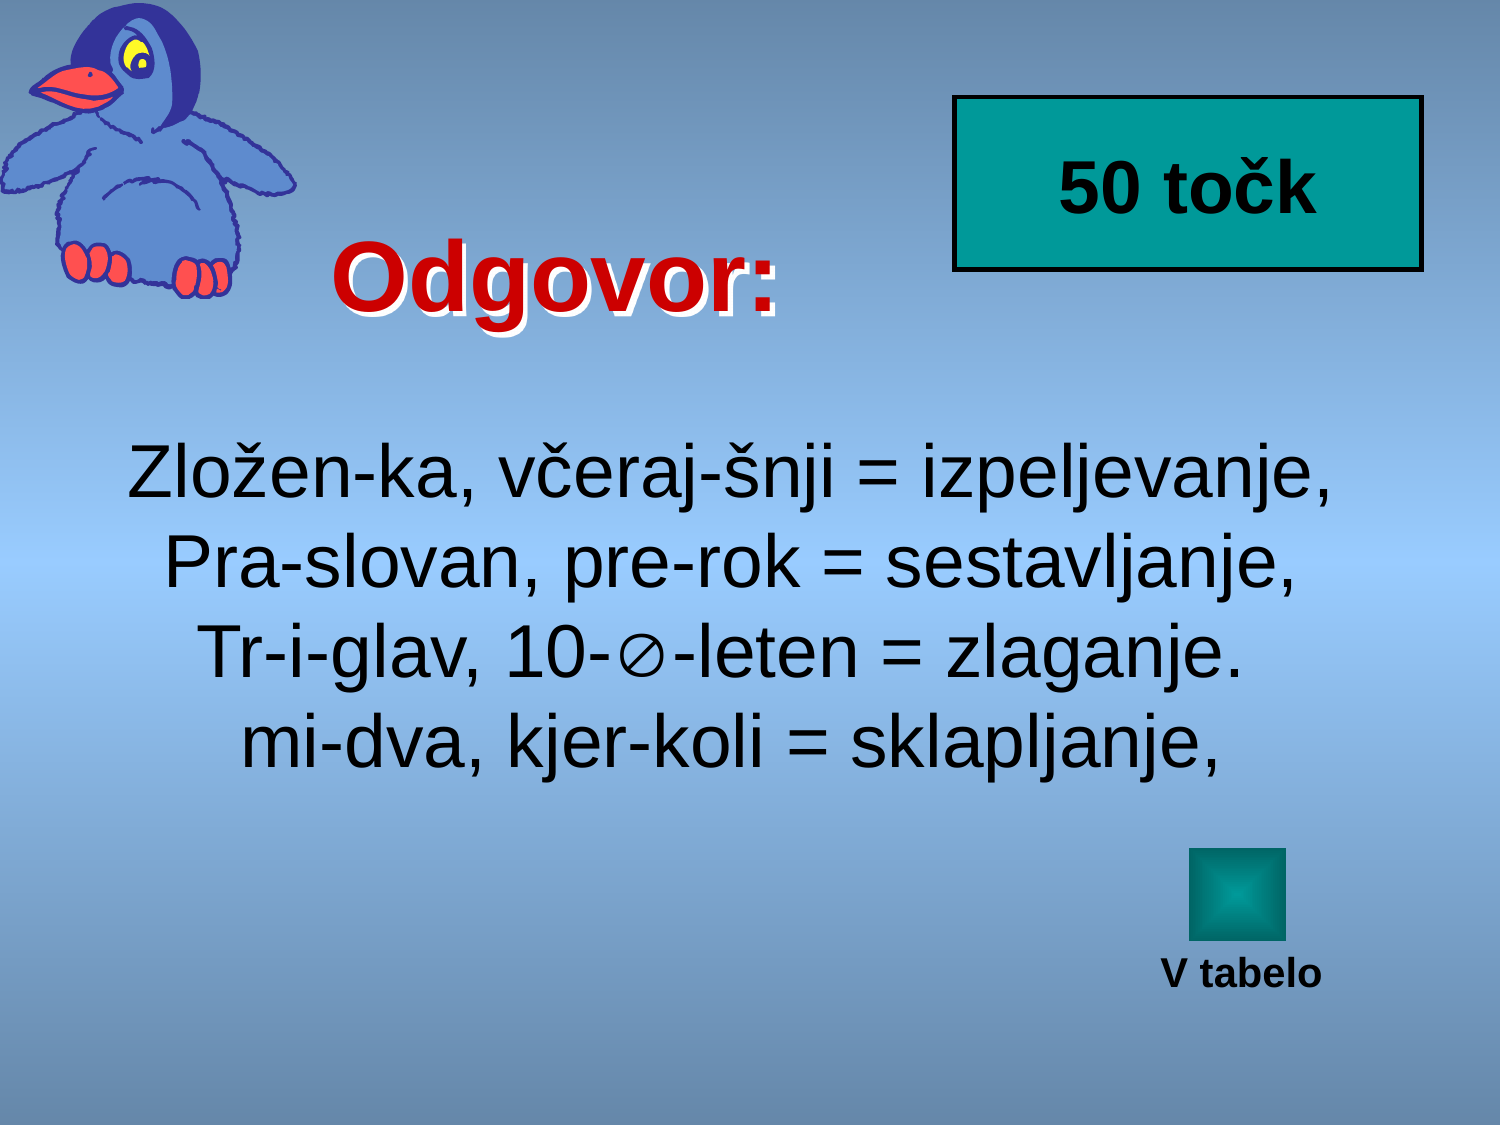

50 točk
# Odgovor:
Zložen-ka, včeraj-šnji = izpeljevanje,
Pra-slovan, pre-rok = sestavljanje,
Tr-i-glav, 10--leten = zlaganje.
mi-dva, kjer-koli = sklapljanje,
V tabelo